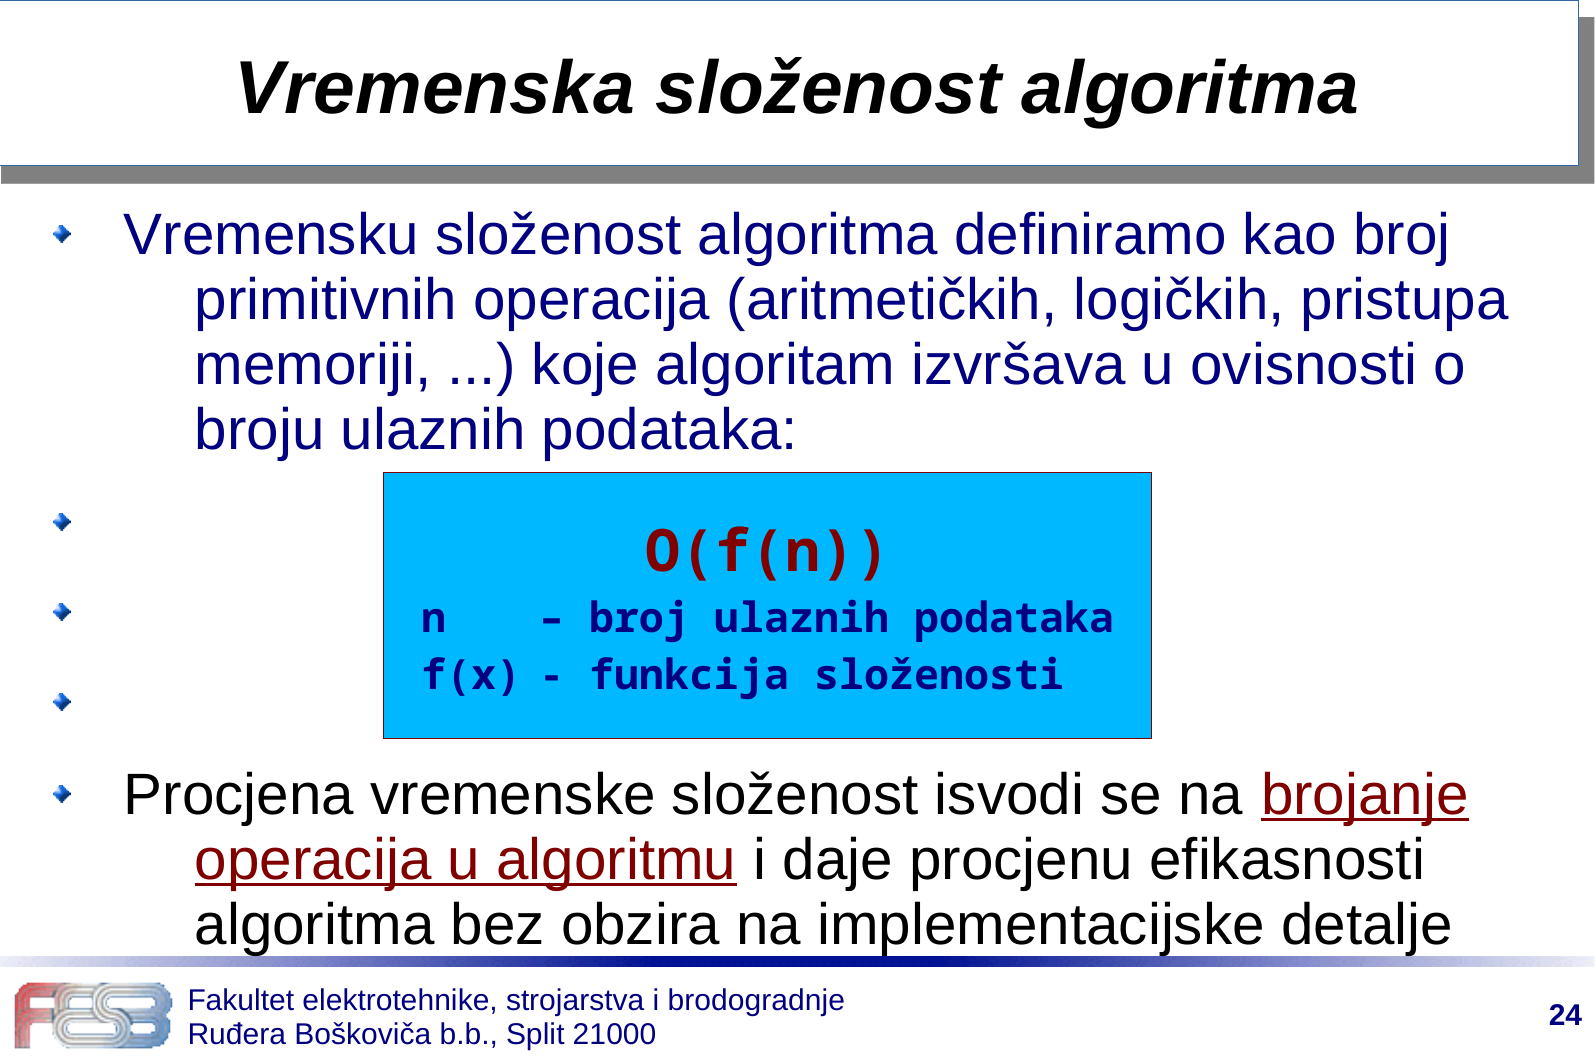

# Vremenska složenost algoritma
Vremensku složenost algoritma definiramo kao broj primitivnih operacija (aritmetičkih, logičkih, pristupa memoriji, ...) koje algoritam izvršava u ovisnosti o broju ulaznih podataka:
Procjena vremenske složenost isvodi se na brojanje operacija u algoritmu i daje procjenu efikasnosti algoritma bez obzira na implementacijske detalje
O(f(n))
n	– broj ulaznih podataka
f(x)	- funkcija složenosti